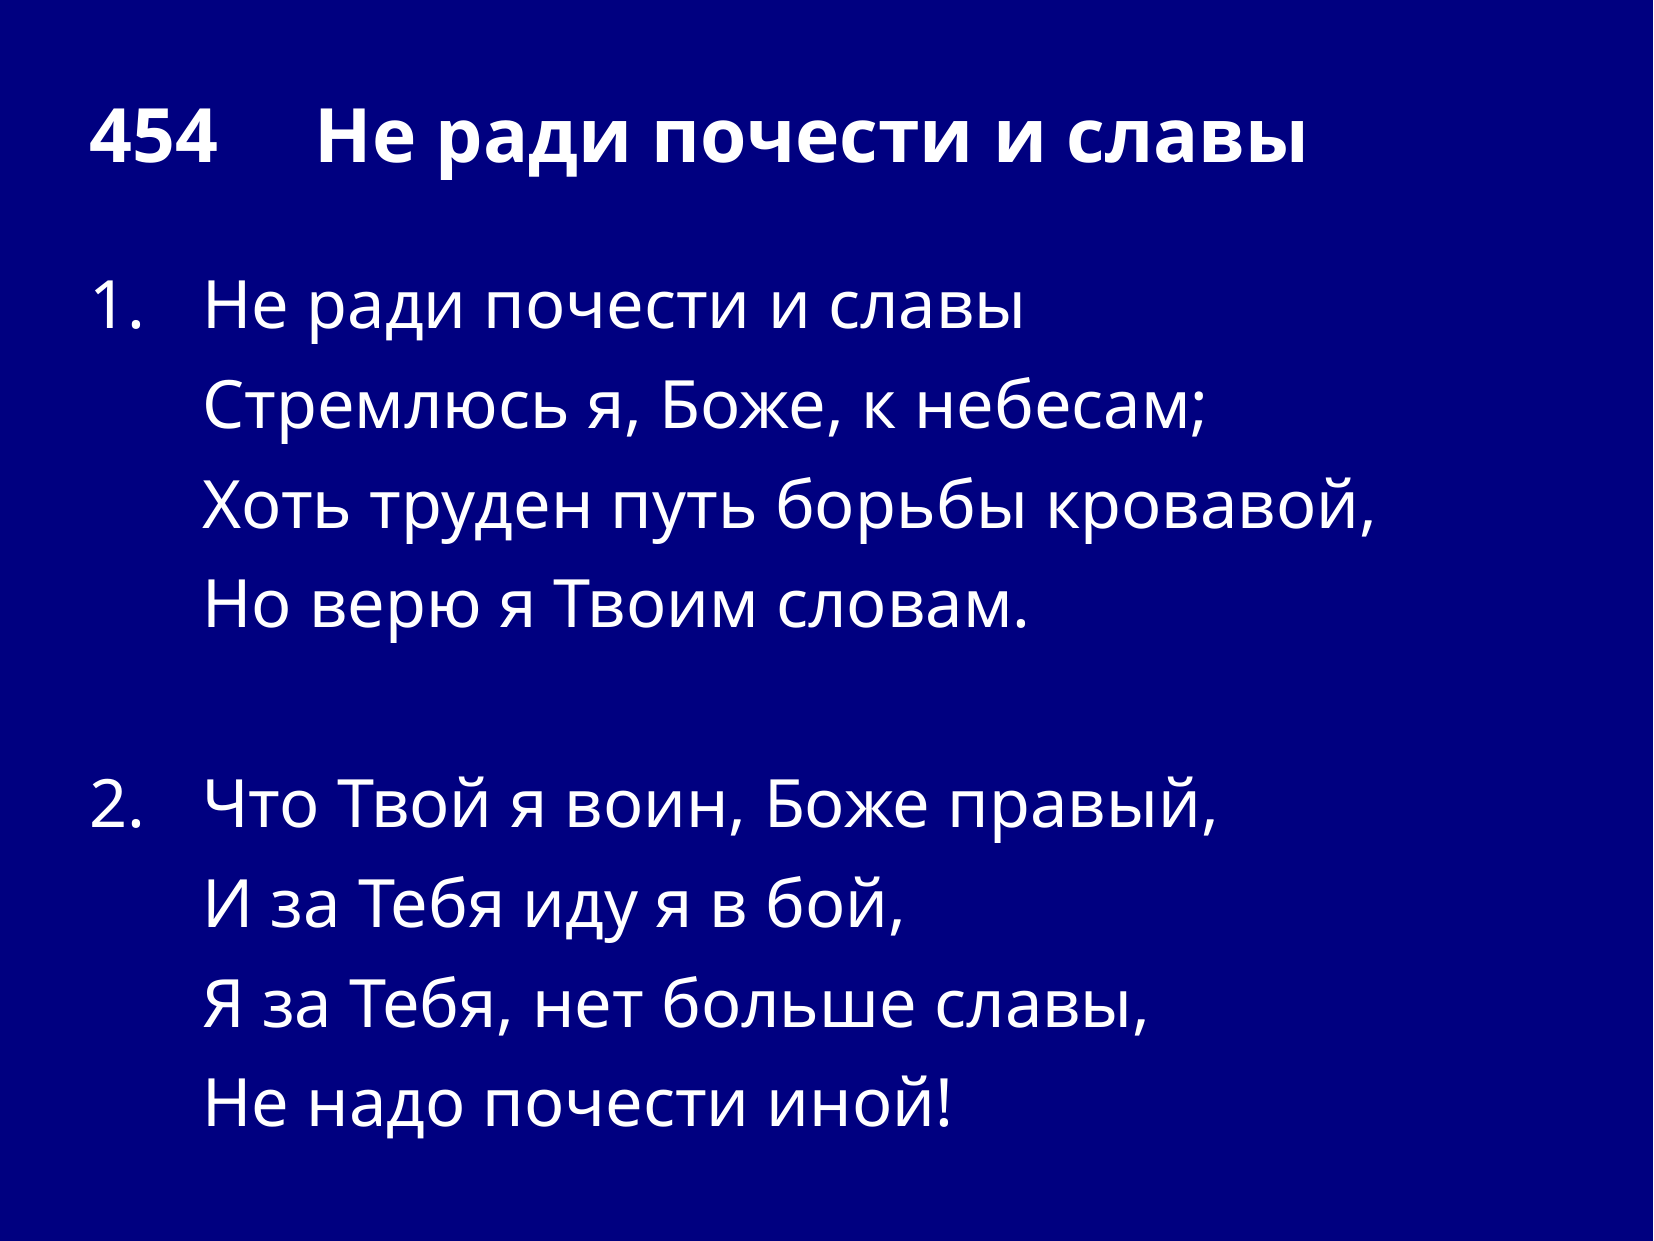

454	Не ради почести и славы
1.	Не ради почести и славы
	Стремлюсь я, Боже, к небесам;
	Хоть труден путь борьбы кровавой,
	Но верю я Твоим словам.
2.	Что Твой я воин, Боже правый,
	И за Тебя иду я в бой,
	Я за Тебя, нет больше славы,
	Не надо почести иной!